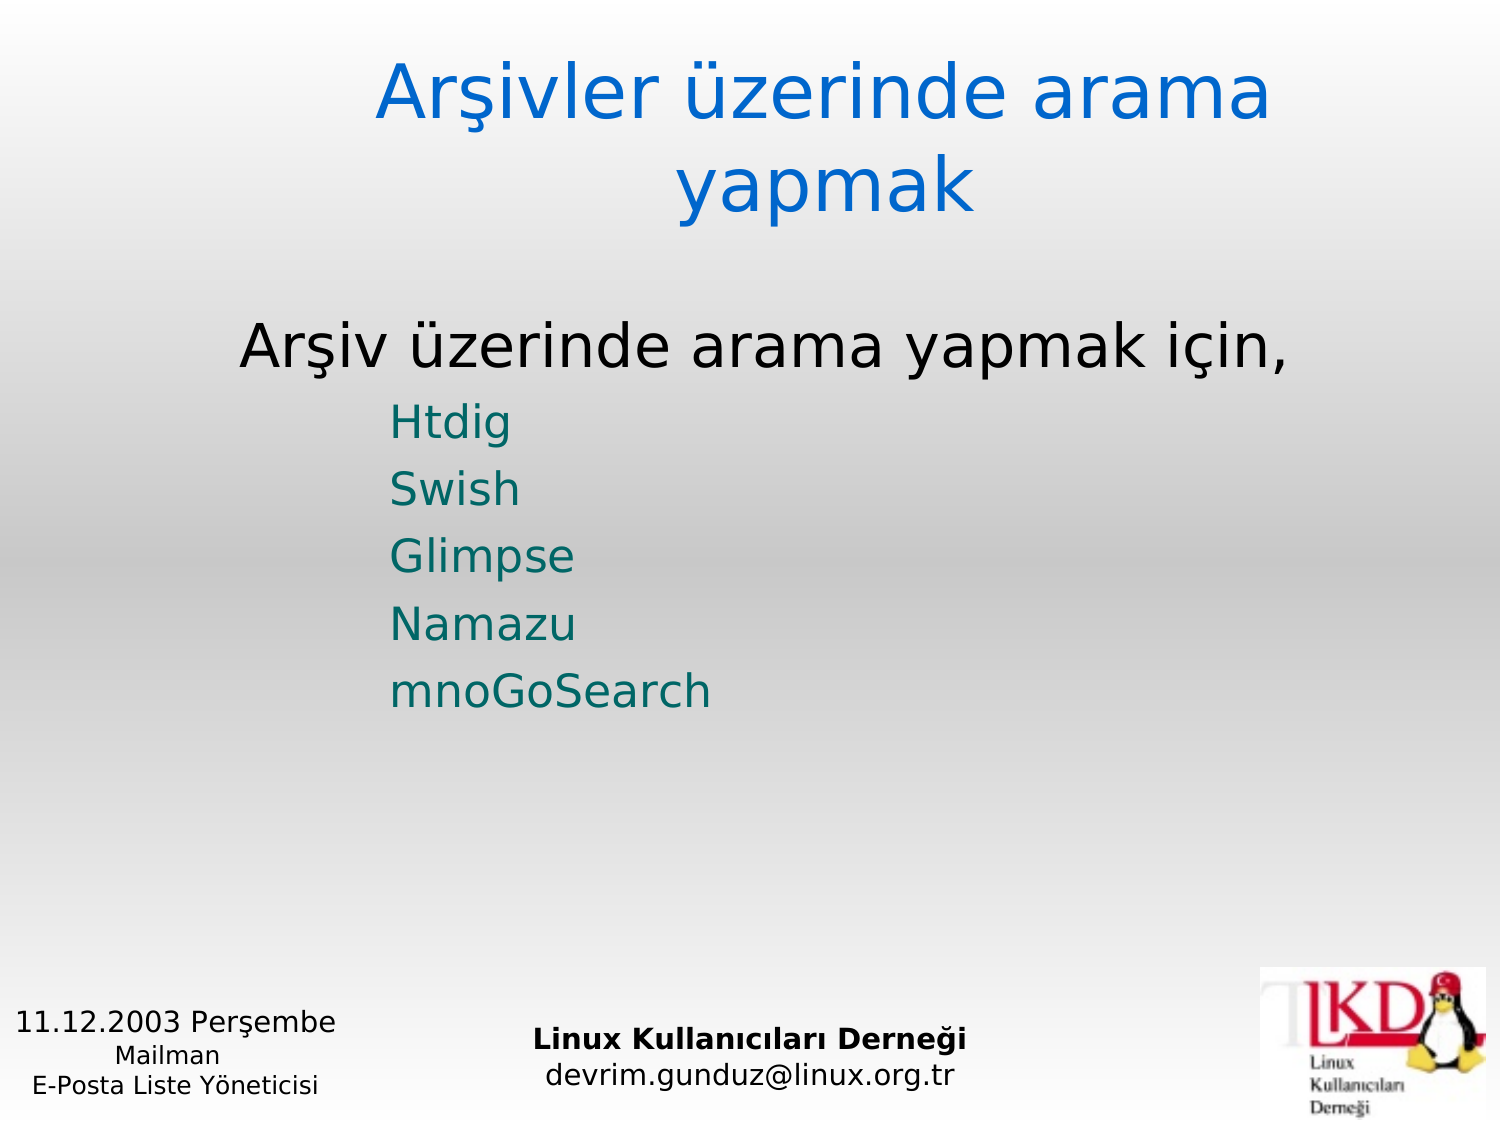

# Arşivler üzerinde arama yapmak
Arşiv üzerinde arama yapmak için,
Htdig
Swish
Glimpse
Namazu
mnoGoSearch